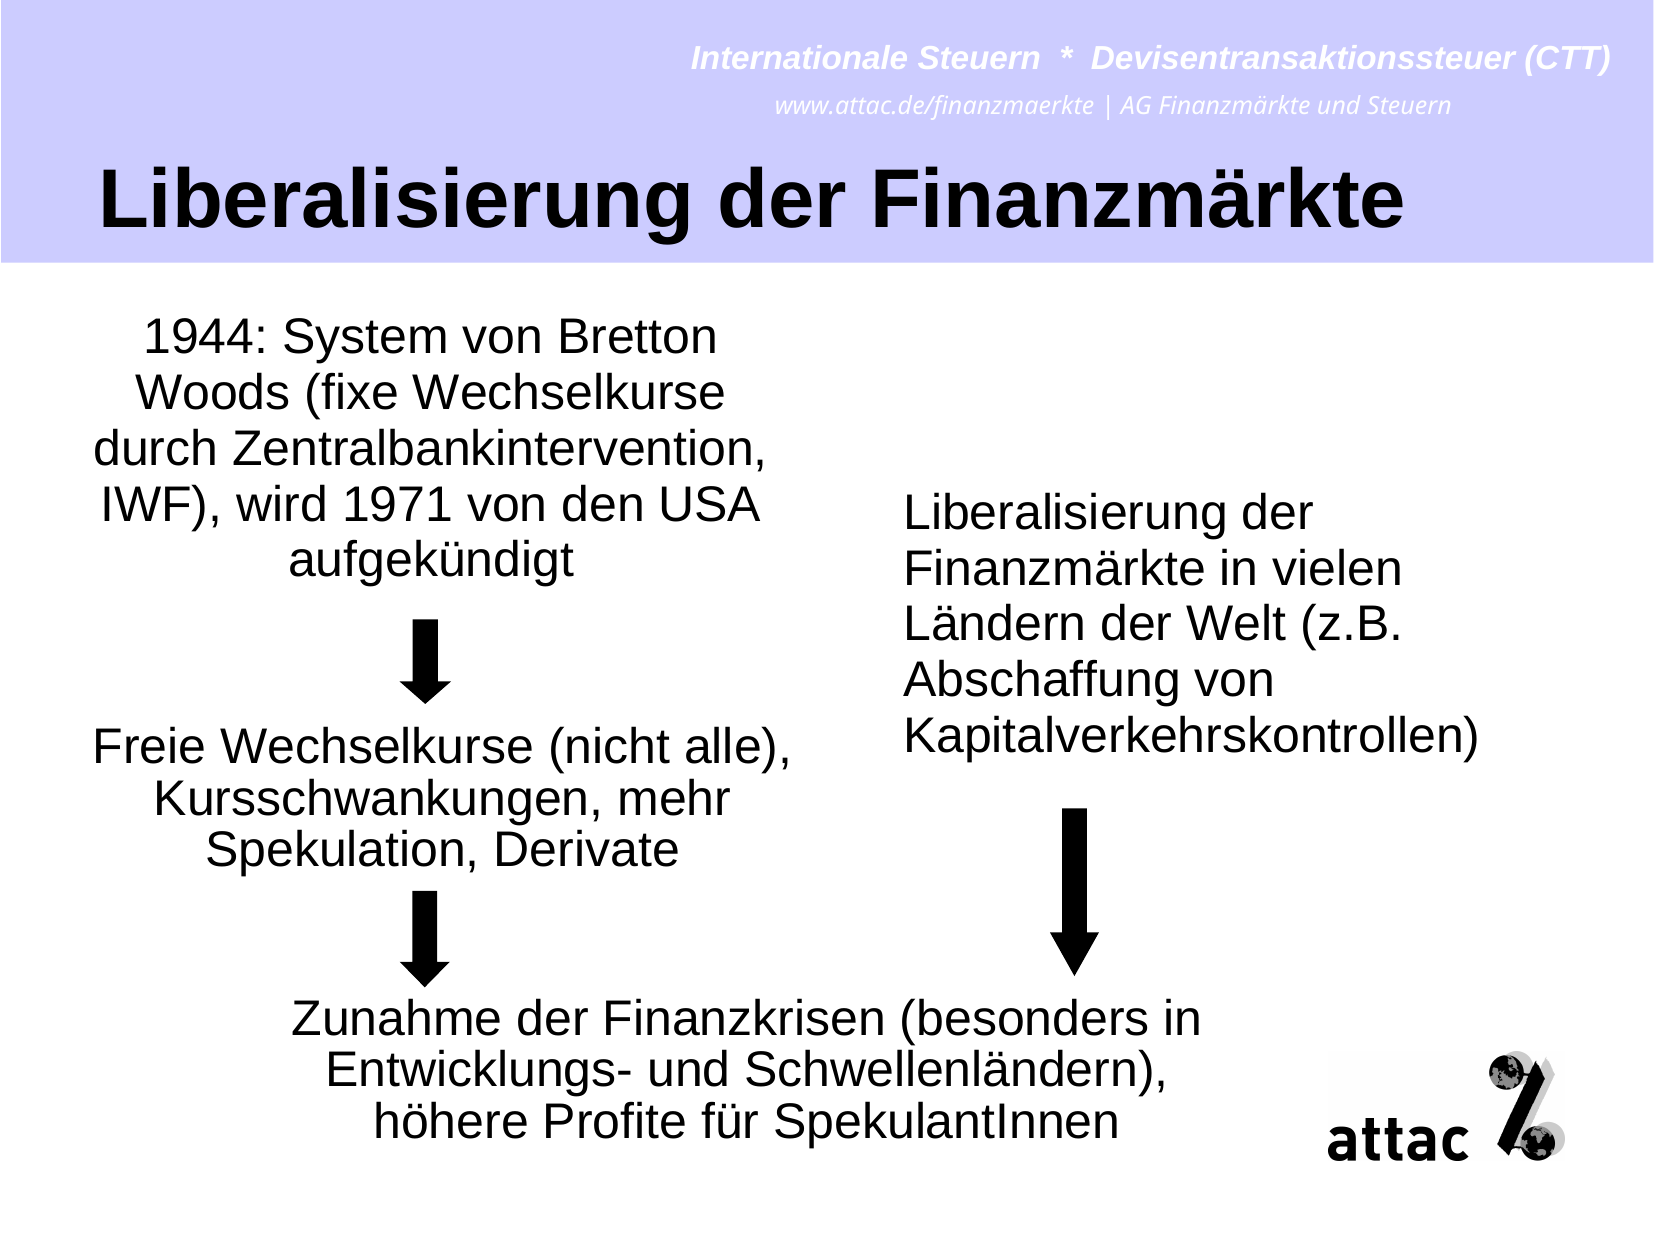

Internationale Steuern * Devisentransaktionssteuer (CTT)
www.attac.de/finanzmaerkte | AG Finanzmärkte und Steuern
Liberalisierung der Finanzmärkte
1944: System von Bretton Woods (fixe Wechselkurse durch Zentralbankintervention, IWF), wird 1971 von den USA aufgekündigt
Liberalisierung der Finanzmärkte in vielen Ländern der Welt (z.B. Abschaffung von Kapitalverkehrskontrollen)
Freie Wechselkurse (nicht alle), Kursschwankungen, mehr Spekulation, Derivate
Zunahme der Finanzkrisen (besonders in Entwicklungs- und Schwellenländern), höhere Profite für SpekulantInnen